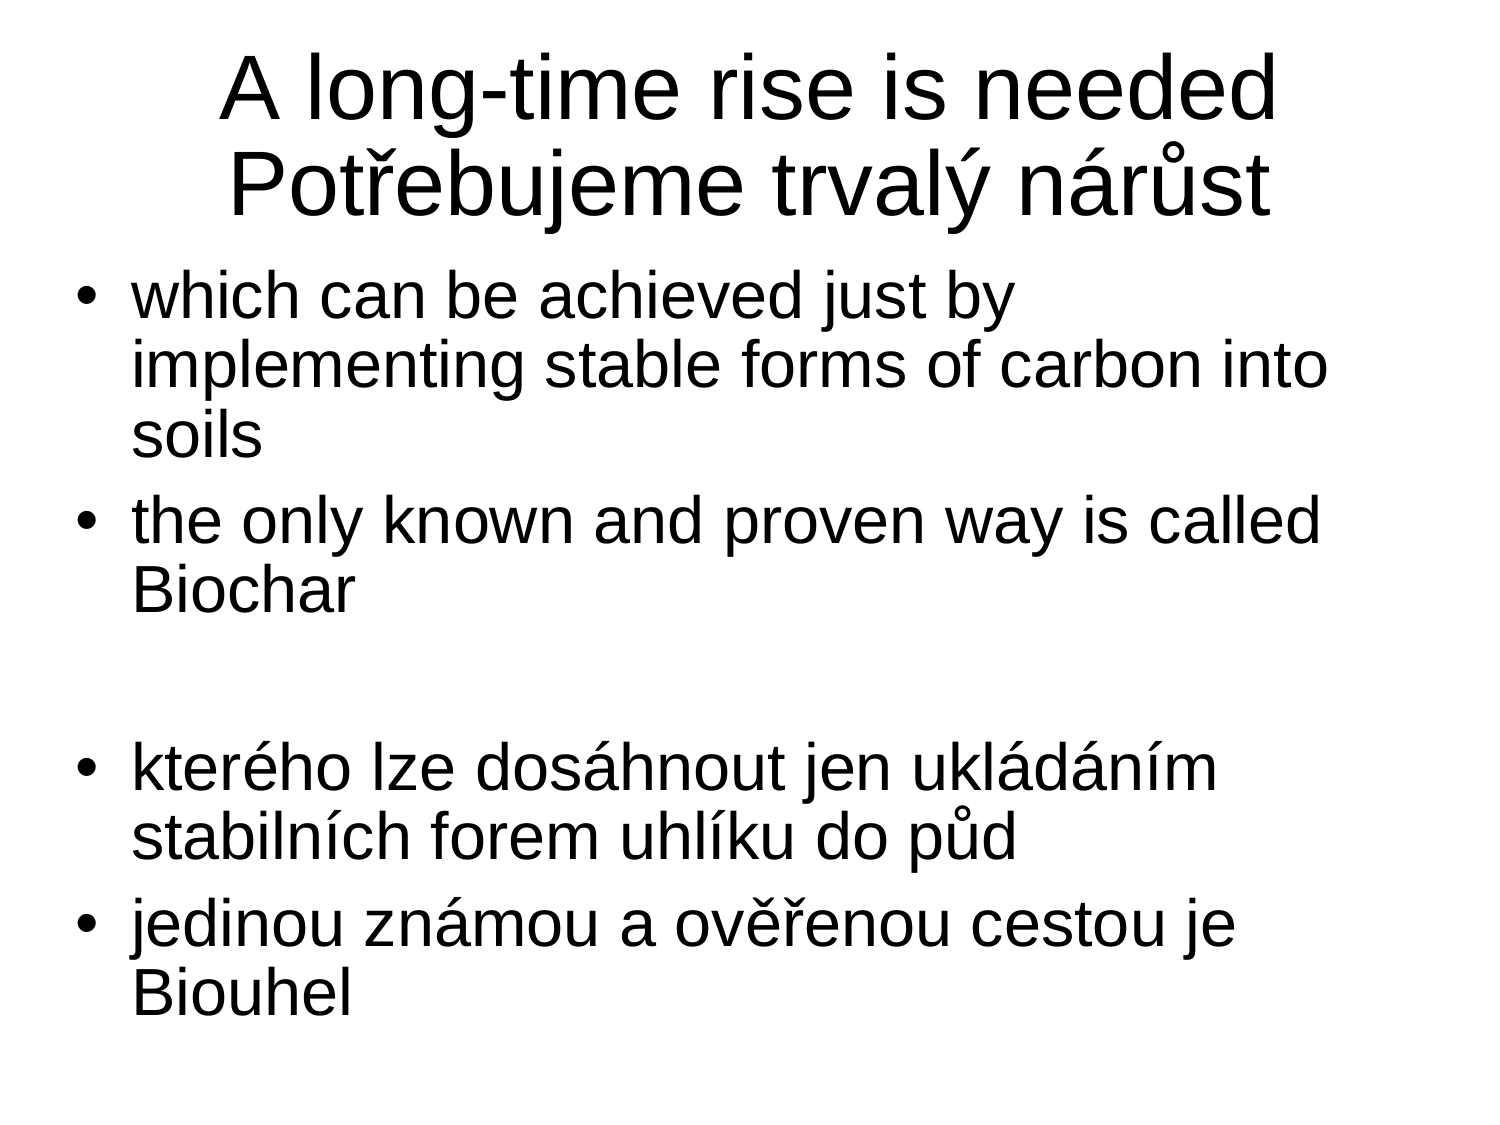

# A long-time rise is needed Potřebujeme trvalý nárůst
which can be achieved just by implementing stable forms of carbon into soils
the only known and proven way is called Biochar
kterého lze dosáhnout jen ukládáním stabilních forem uhlíku do půd
jedinou známou a ověřenou cestou je Biouhel